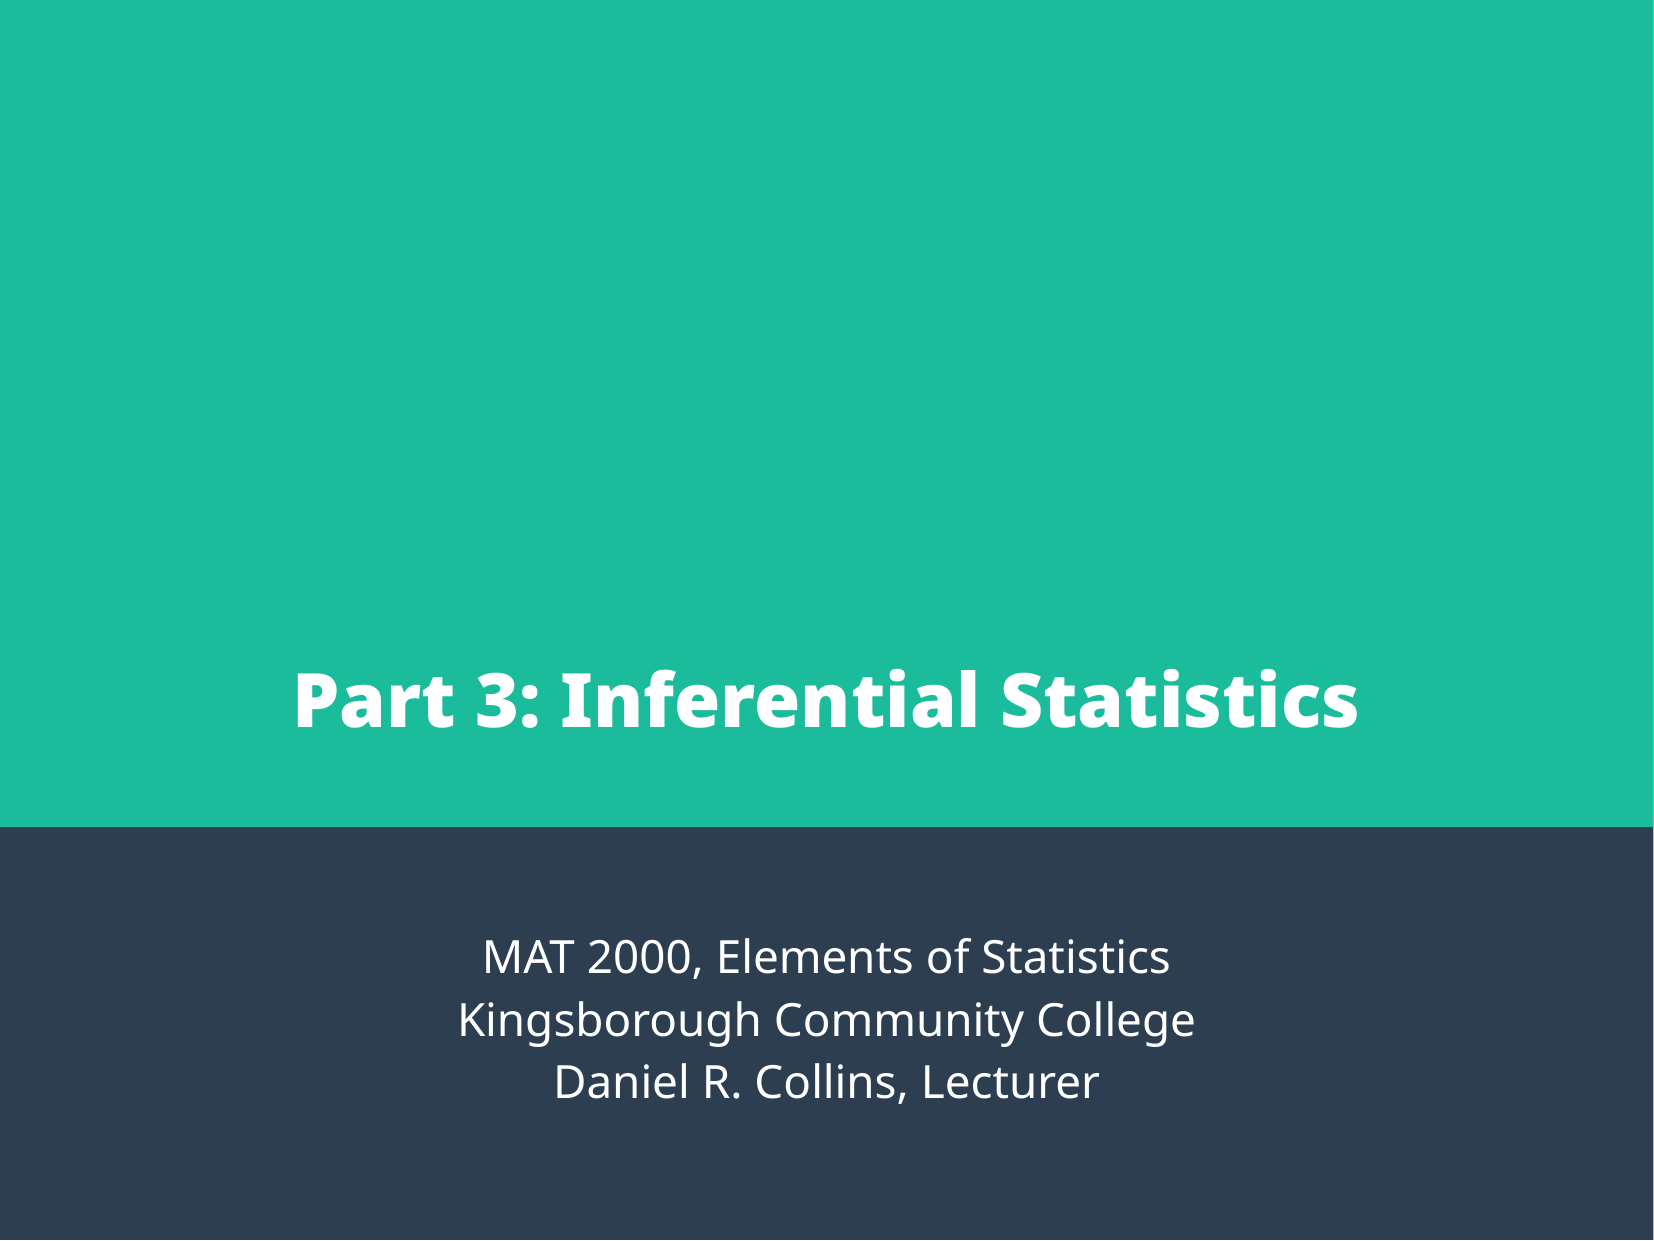

# Part 3: Inferential Statistics
MAT 2000, Elements of Statistics
Kingsborough Community College
Daniel R. Collins, Lecturer